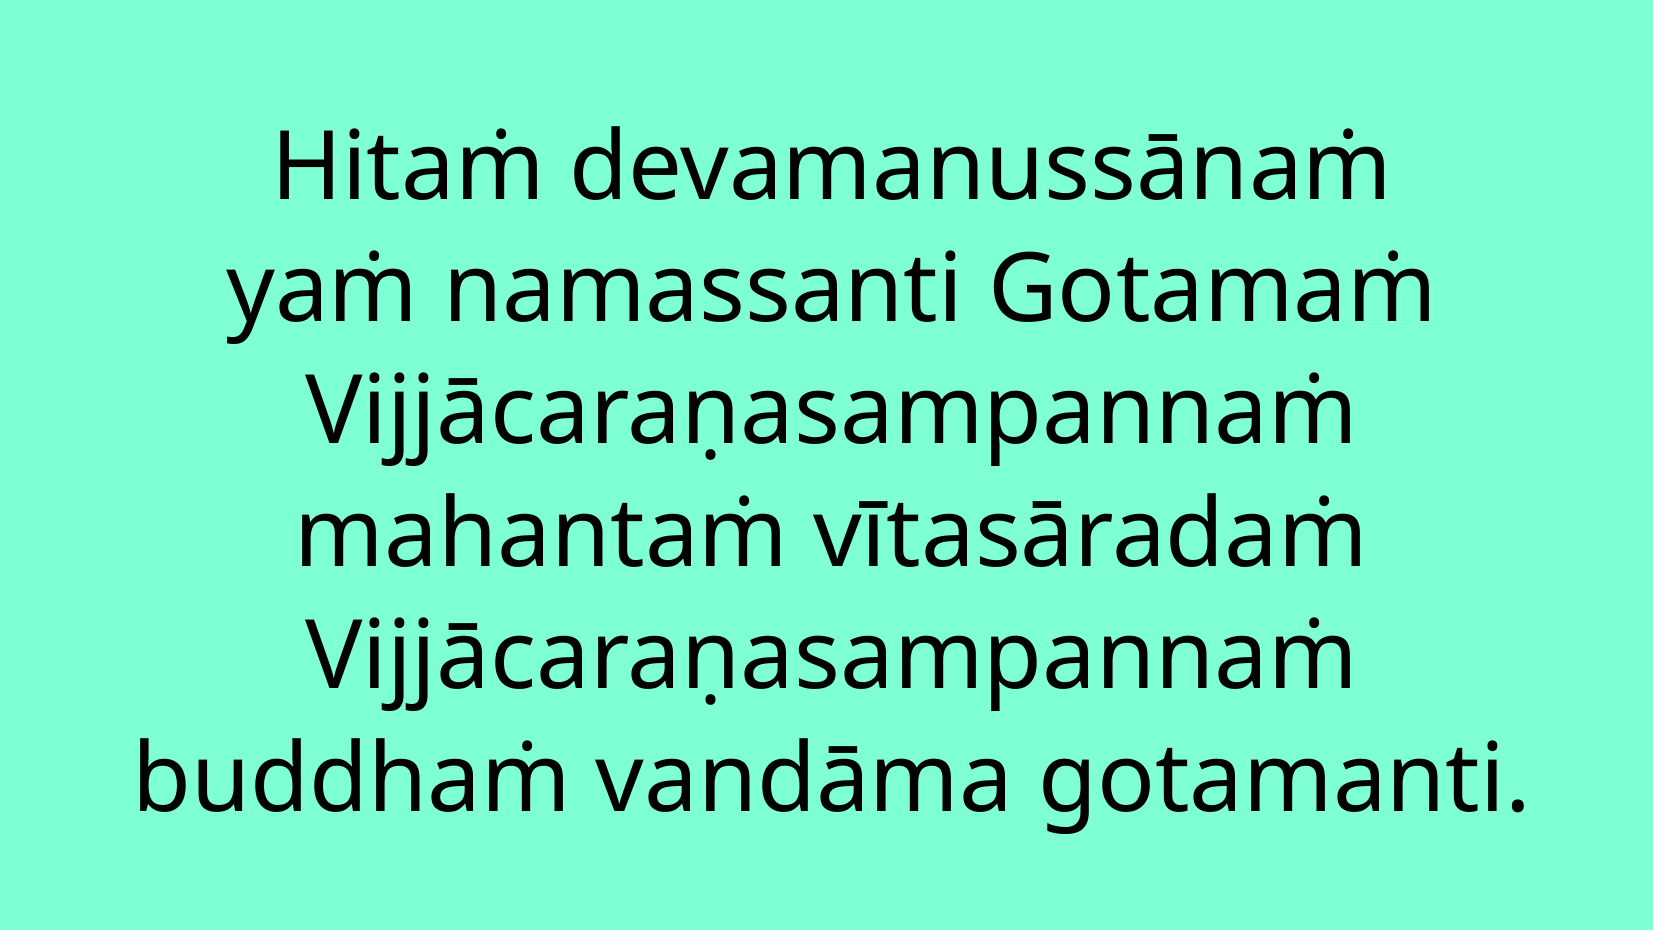

# Hitaṁ devamanussānaṁ
yaṁ namassanti Gotamaṁ
Vijjācaraṇasampannaṁ
mahantaṁ vītasāradaṁ
Vijjācaraṇasampannaṁ
buddhaṁ vandāma gotamanti.